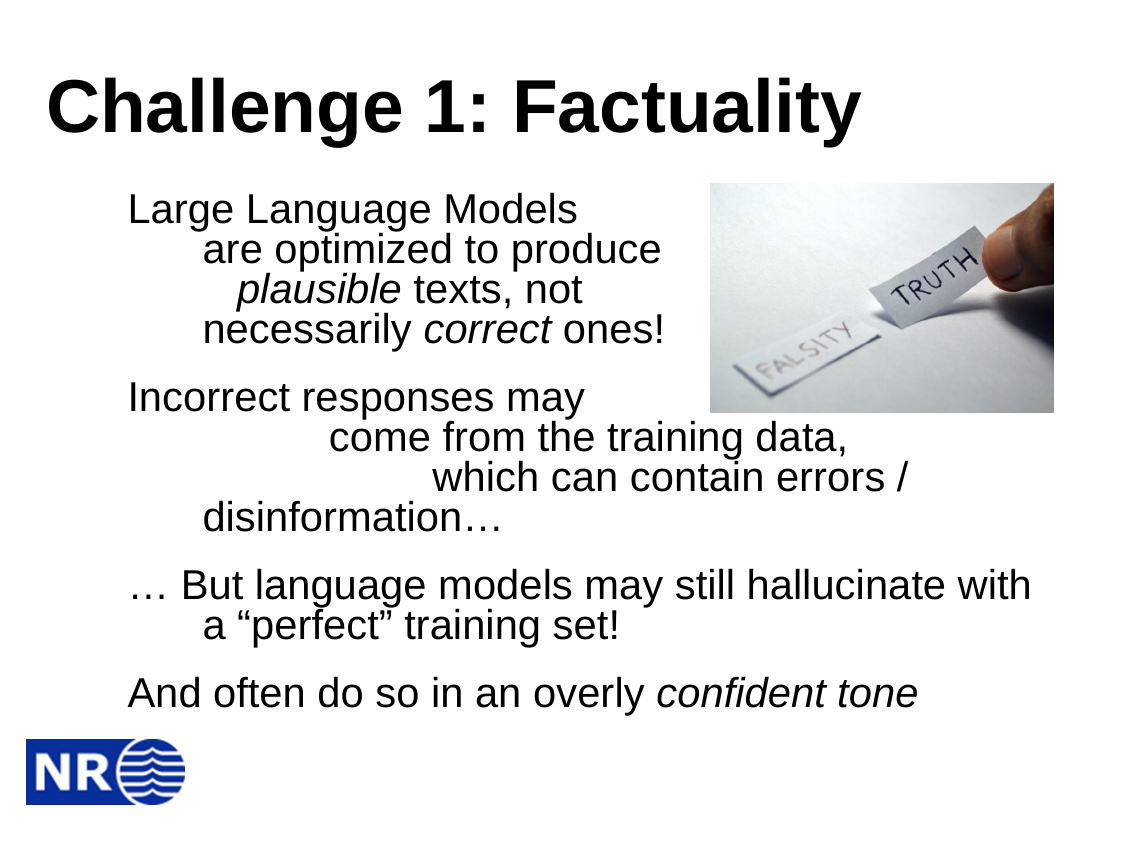

# Challenge 1: Factuality
Large Language Models are optimized to produce plausible texts, not necessarily correct ones!
Incorrect responses may come from the training data, which can contain errors / disinformation…
… But language models may still hallucinate with a “perfect” training set!
And often do so in an overly confident tone